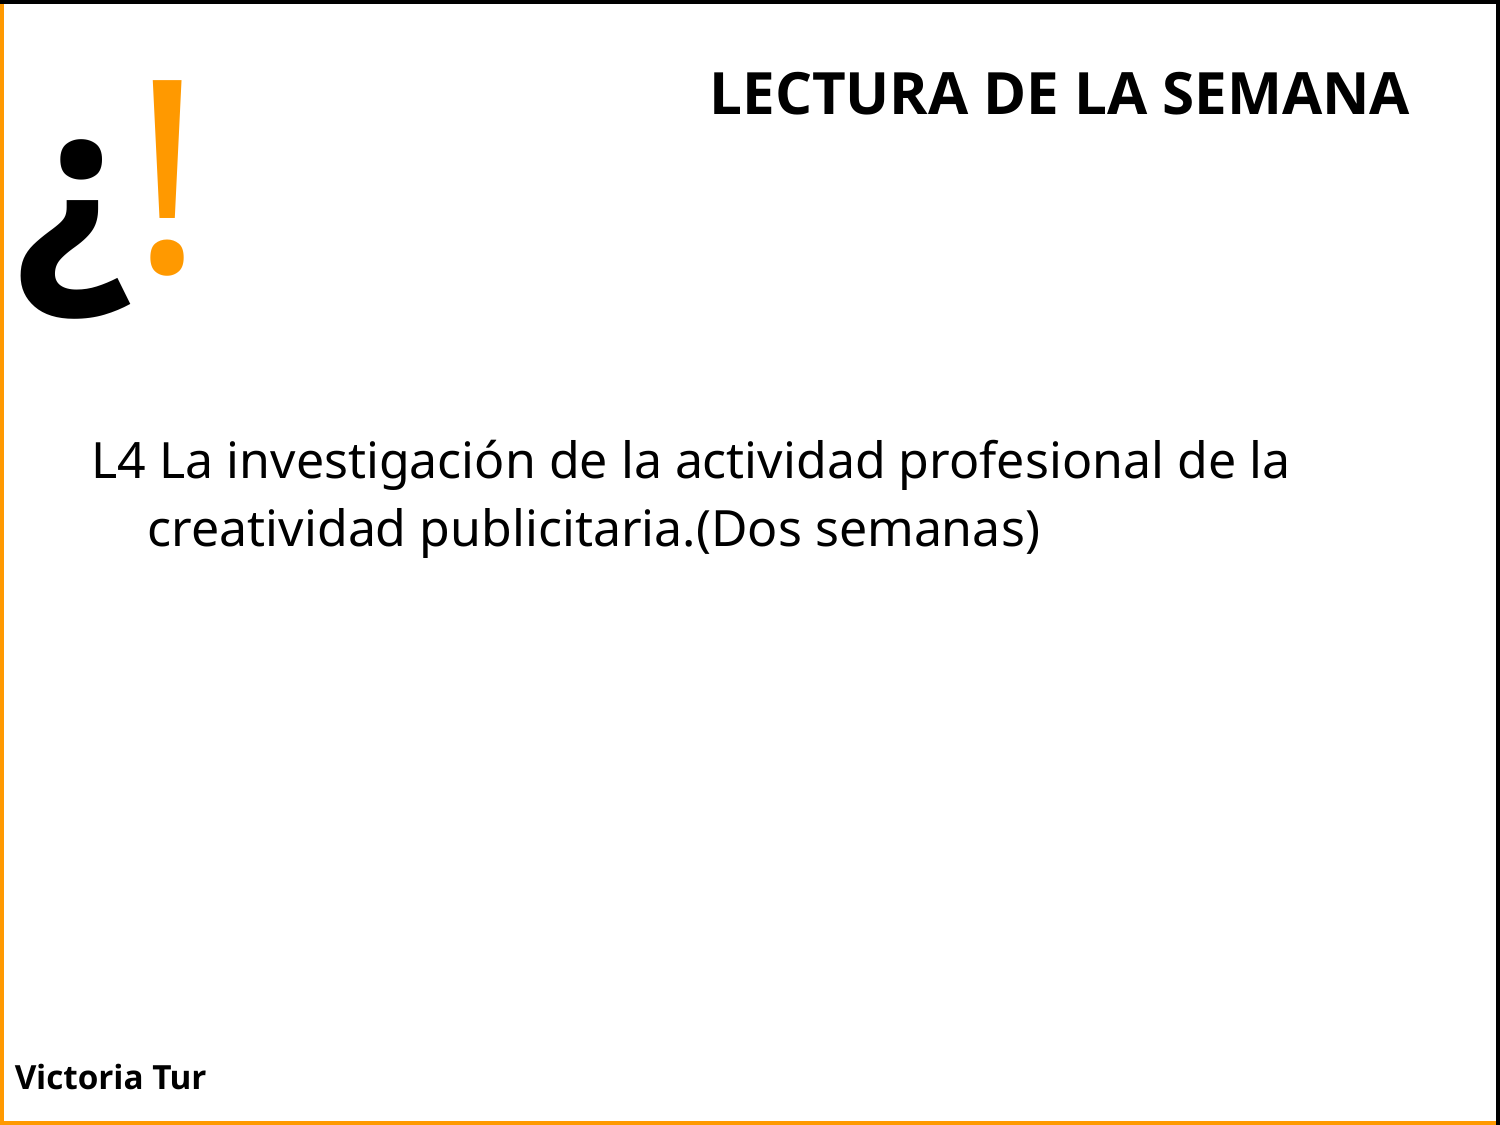

# LECTURA DE LA SEMANA
L4 La investigación de la actividad profesional de la creatividad publicitaria.(Dos semanas)